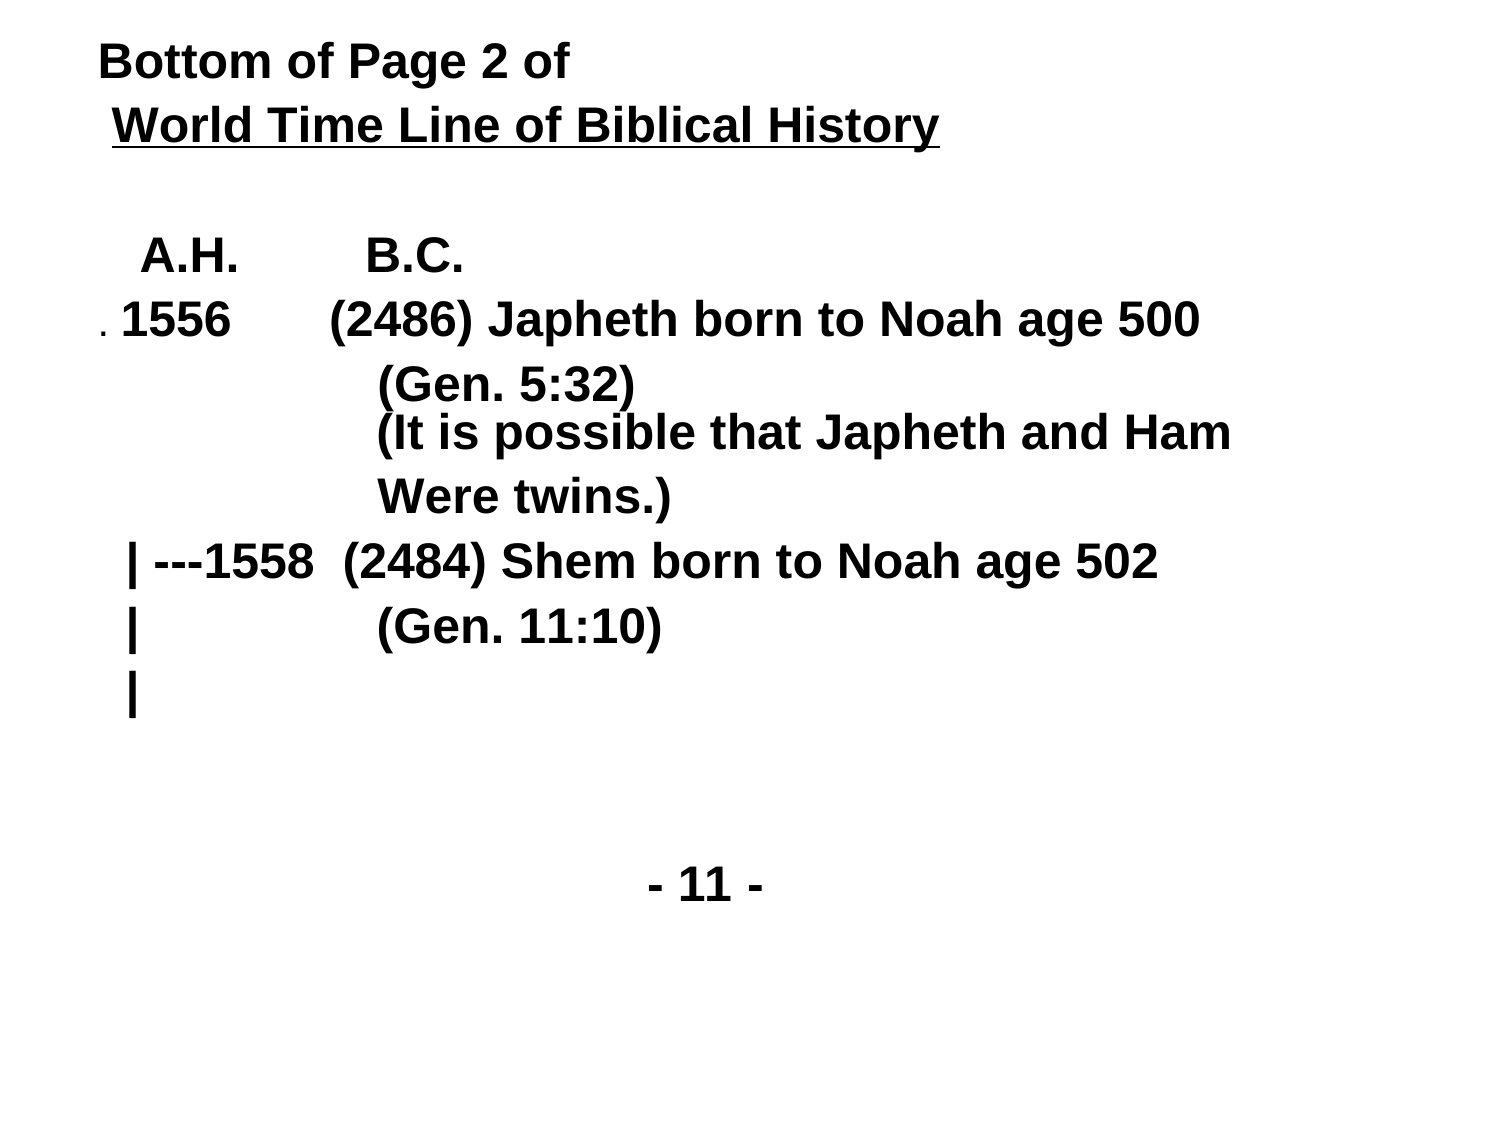

# Bottom of Page 2 of
 World Time Line of Biblical History
 A.H. B.C.
. 1556 (2486) Japheth born to Noah age 500
 (Gen. 5:32)
 (It is possible that Japheth and Ham
 Were twins.)
 | ---1558 (2484) Shem born to Noah age 502
 | (Gen. 11:10)
 |
- 11 -